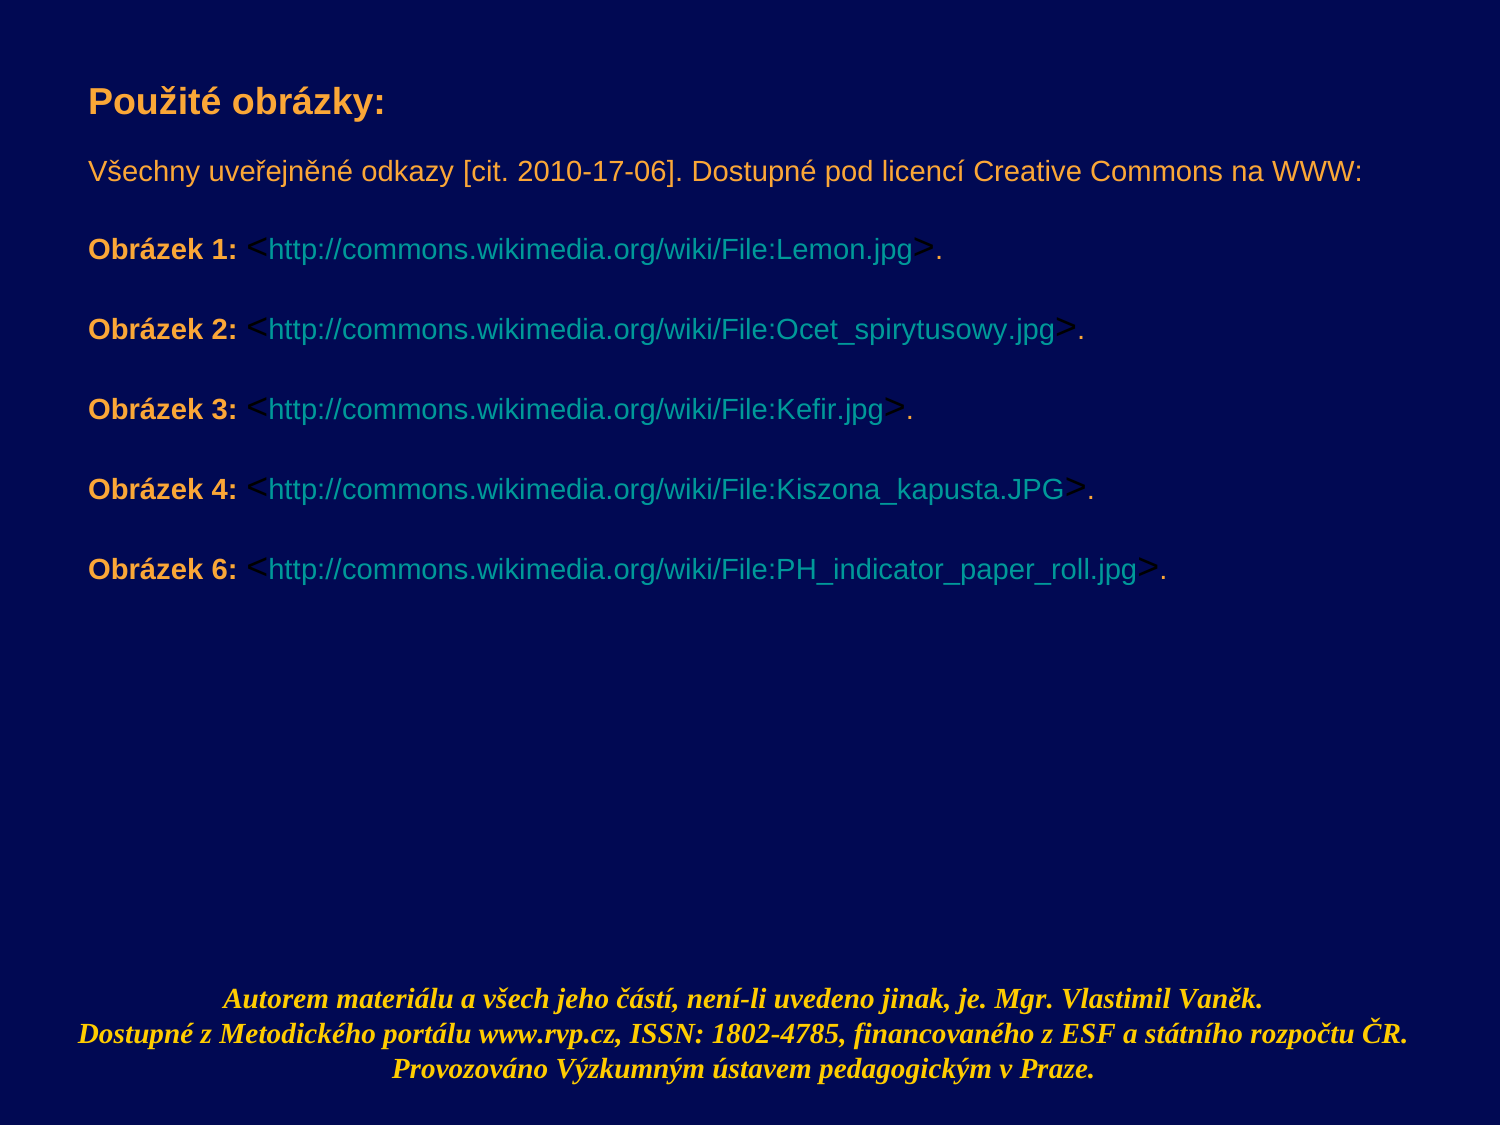

Použité obrázky:
Všechny uveřejněné odkazy [cit. 2010-17-06]. Dostupné pod licencí Creative Commons na WWW:
Obrázek 1: <http://commons.wikimedia.org/wiki/File:Lemon.jpg>.
Obrázek 2: <http://commons.wikimedia.org/wiki/File:Ocet_spirytusowy.jpg>.
Obrázek 3: <http://commons.wikimedia.org/wiki/File:Kefir.jpg>.
Obrázek 4: <http://commons.wikimedia.org/wiki/File:Kiszona_kapusta.JPG>.
Obrázek 6: <http://commons.wikimedia.org/wiki/File:PH_indicator_paper_roll.jpg>.
Autorem materiálu a všech jeho částí, není-li uvedeno jinak, je. Mgr. Vlastimil Vaněk.
Dostupné z Metodického portálu www.rvp.cz, ISSN: 1802-4785, financovaného z ESF a státního rozpočtu ČR. Provozováno Výzkumným ústavem pedagogickým v Praze.